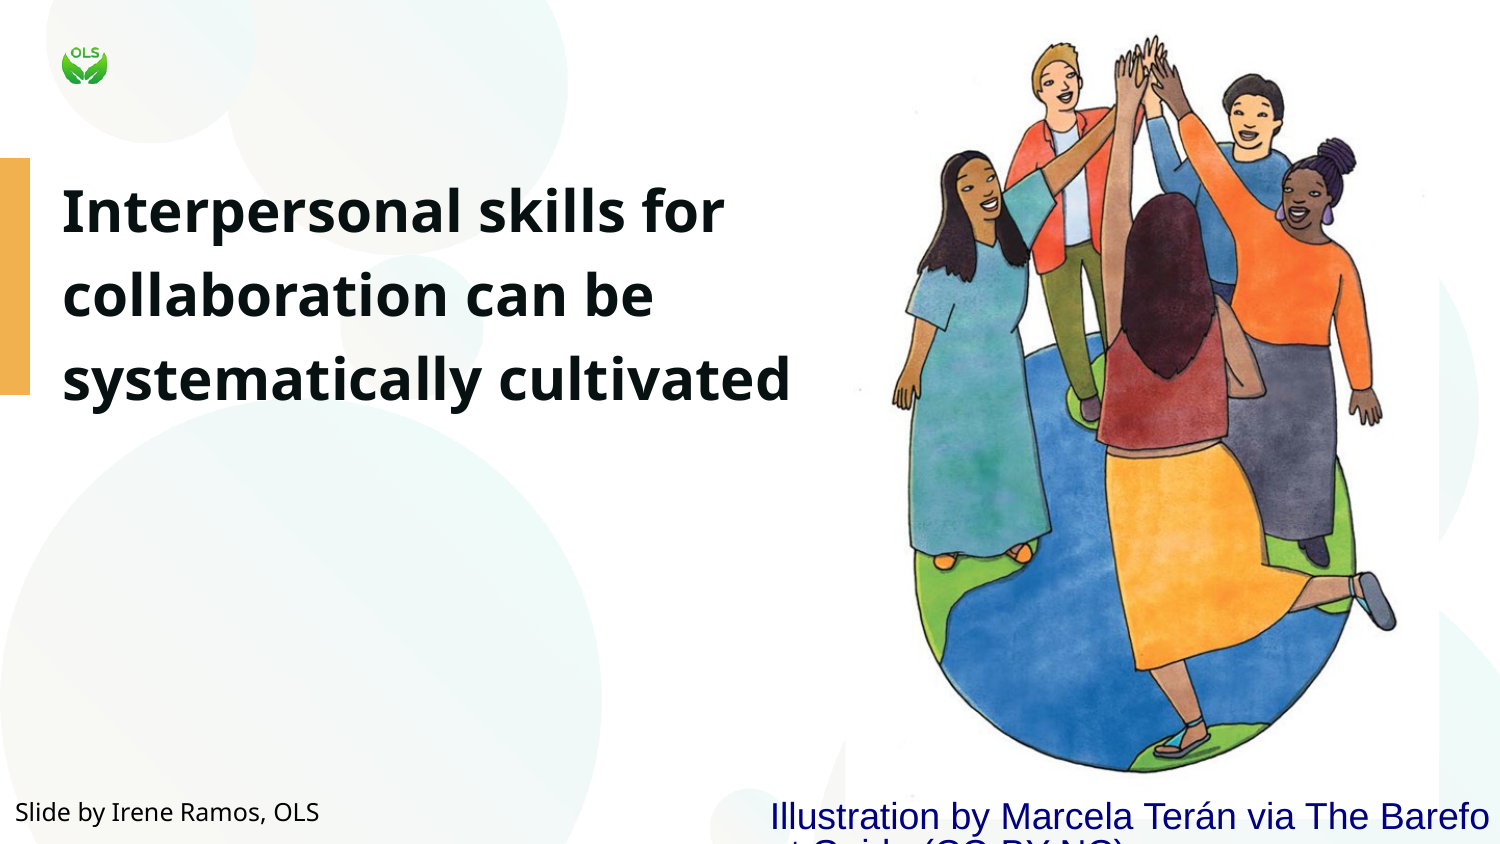

Interpersonal skills for collaboration can be systematically cultivated
Illustration by Marcela Terán via The Barefoot Guide (CC-BY-NC)
Slide by Irene Ramos, OLS